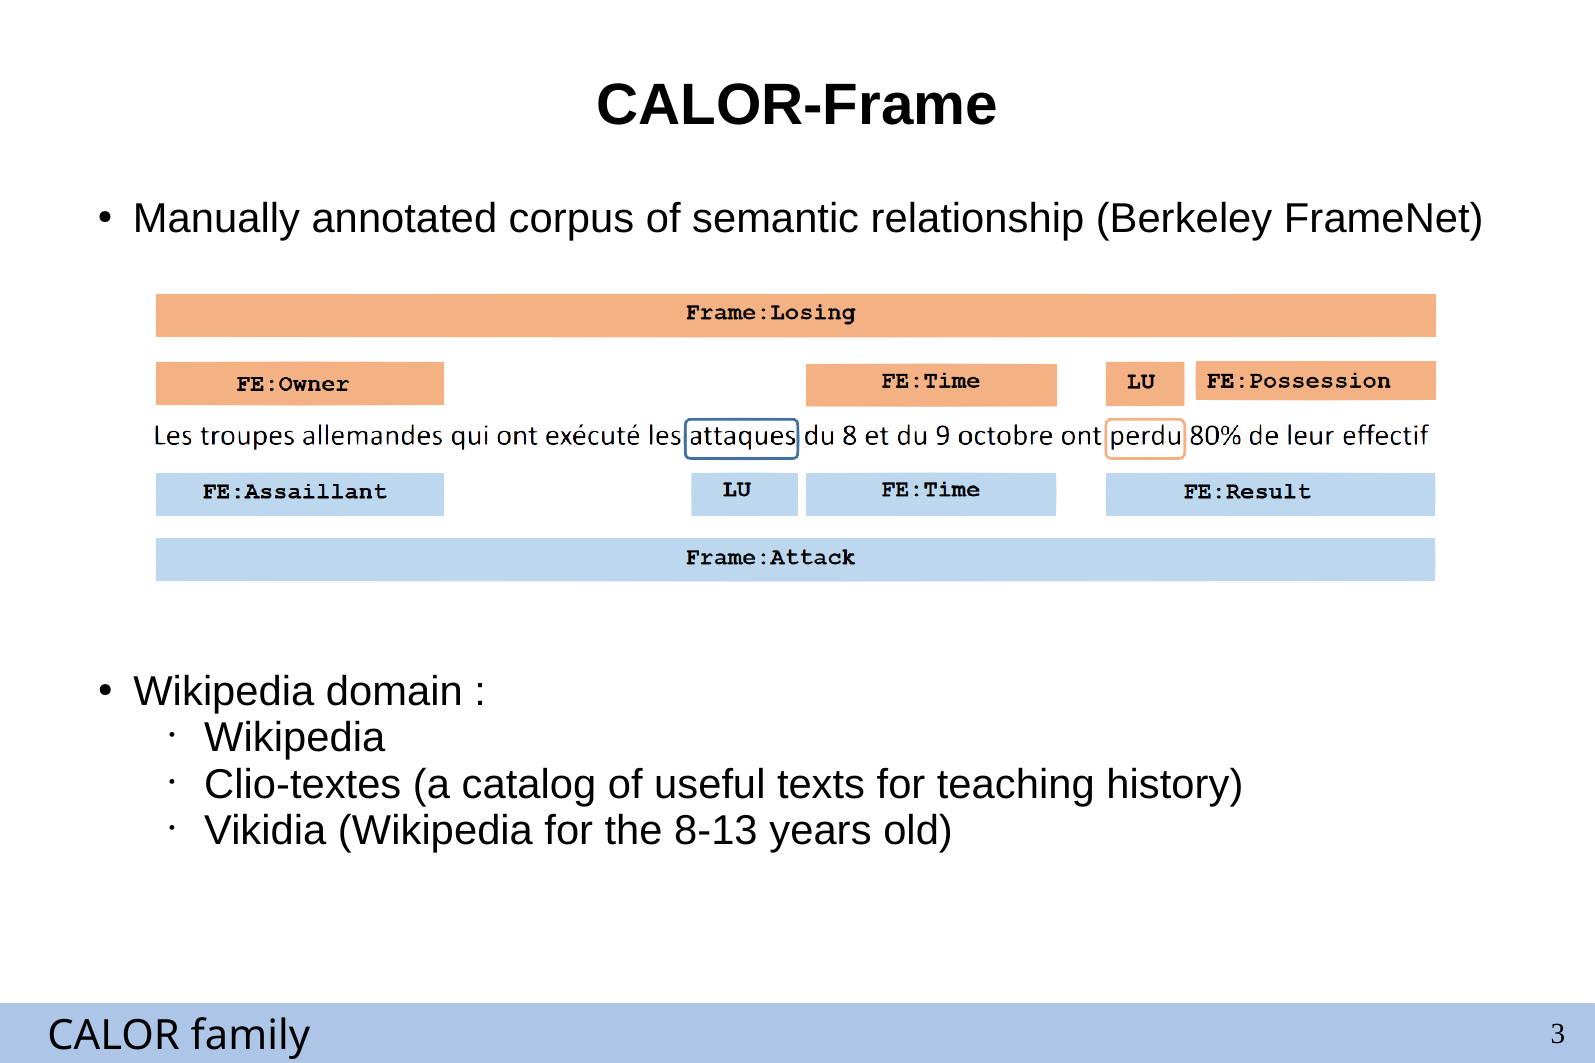

CALOR-Frame
Manually annotated corpus of semantic relationship (Berkeley FrameNet)
Wikipedia domain :
Wikipedia
Clio-textes (a catalog of useful texts for teaching history)
Vikidia (Wikipedia for the 8-13 years old)
# CALOR family